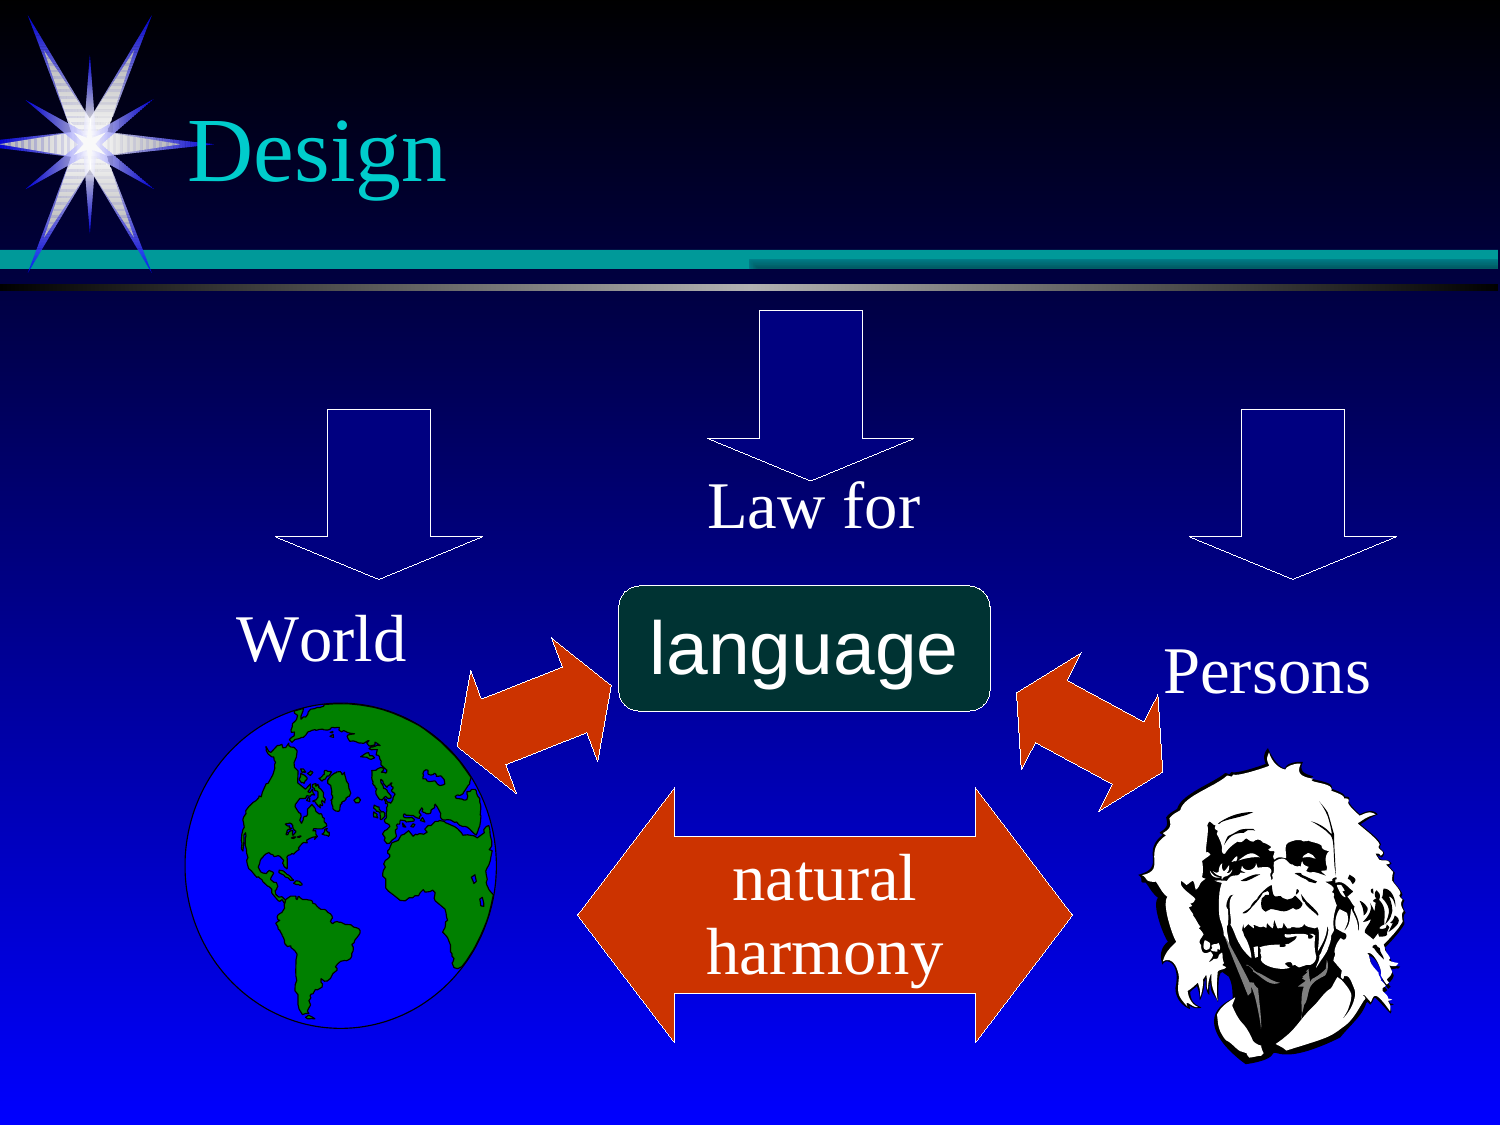

# Design
Law for
language
World
natural
harmony
Persons